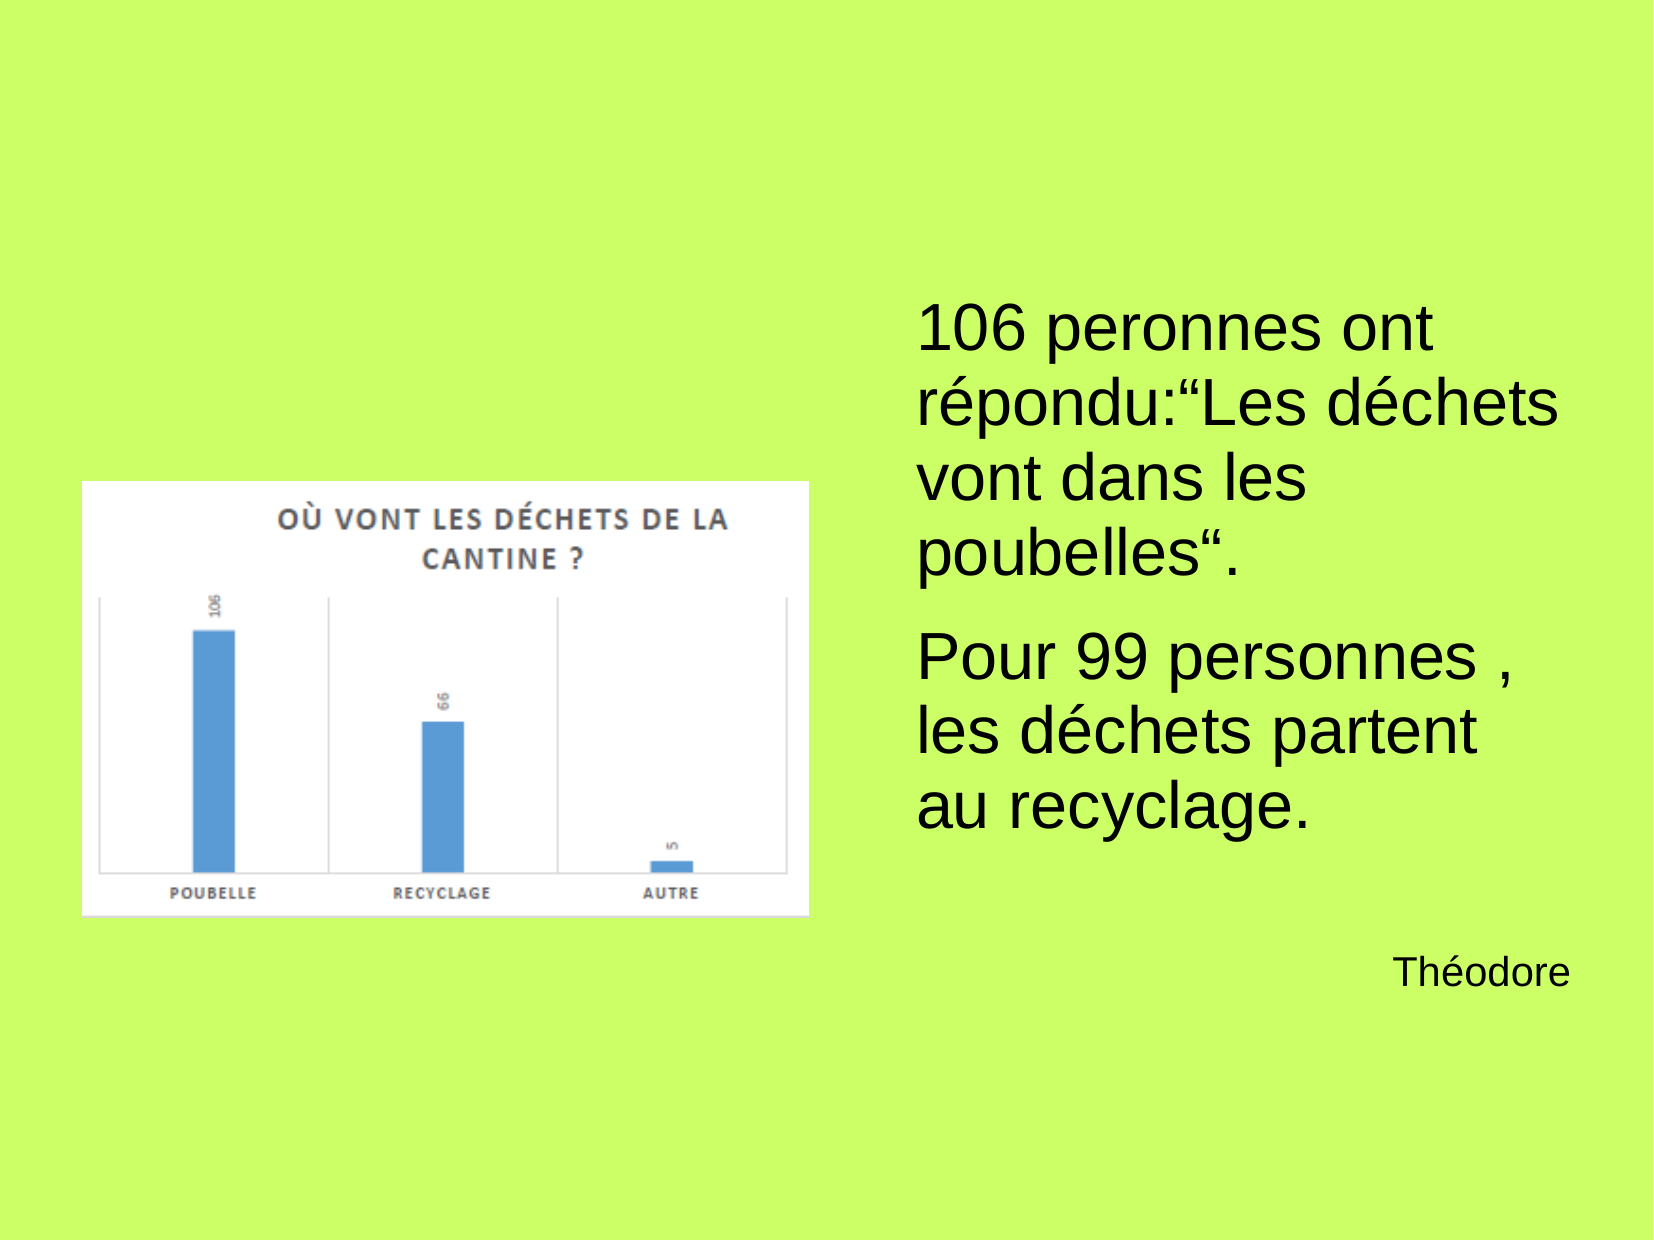

#
106 peronnes ont répondu:“Les déchets vont dans les poubelles“.
Pour 99 personnes , les déchets partent au recyclage.
Théodore